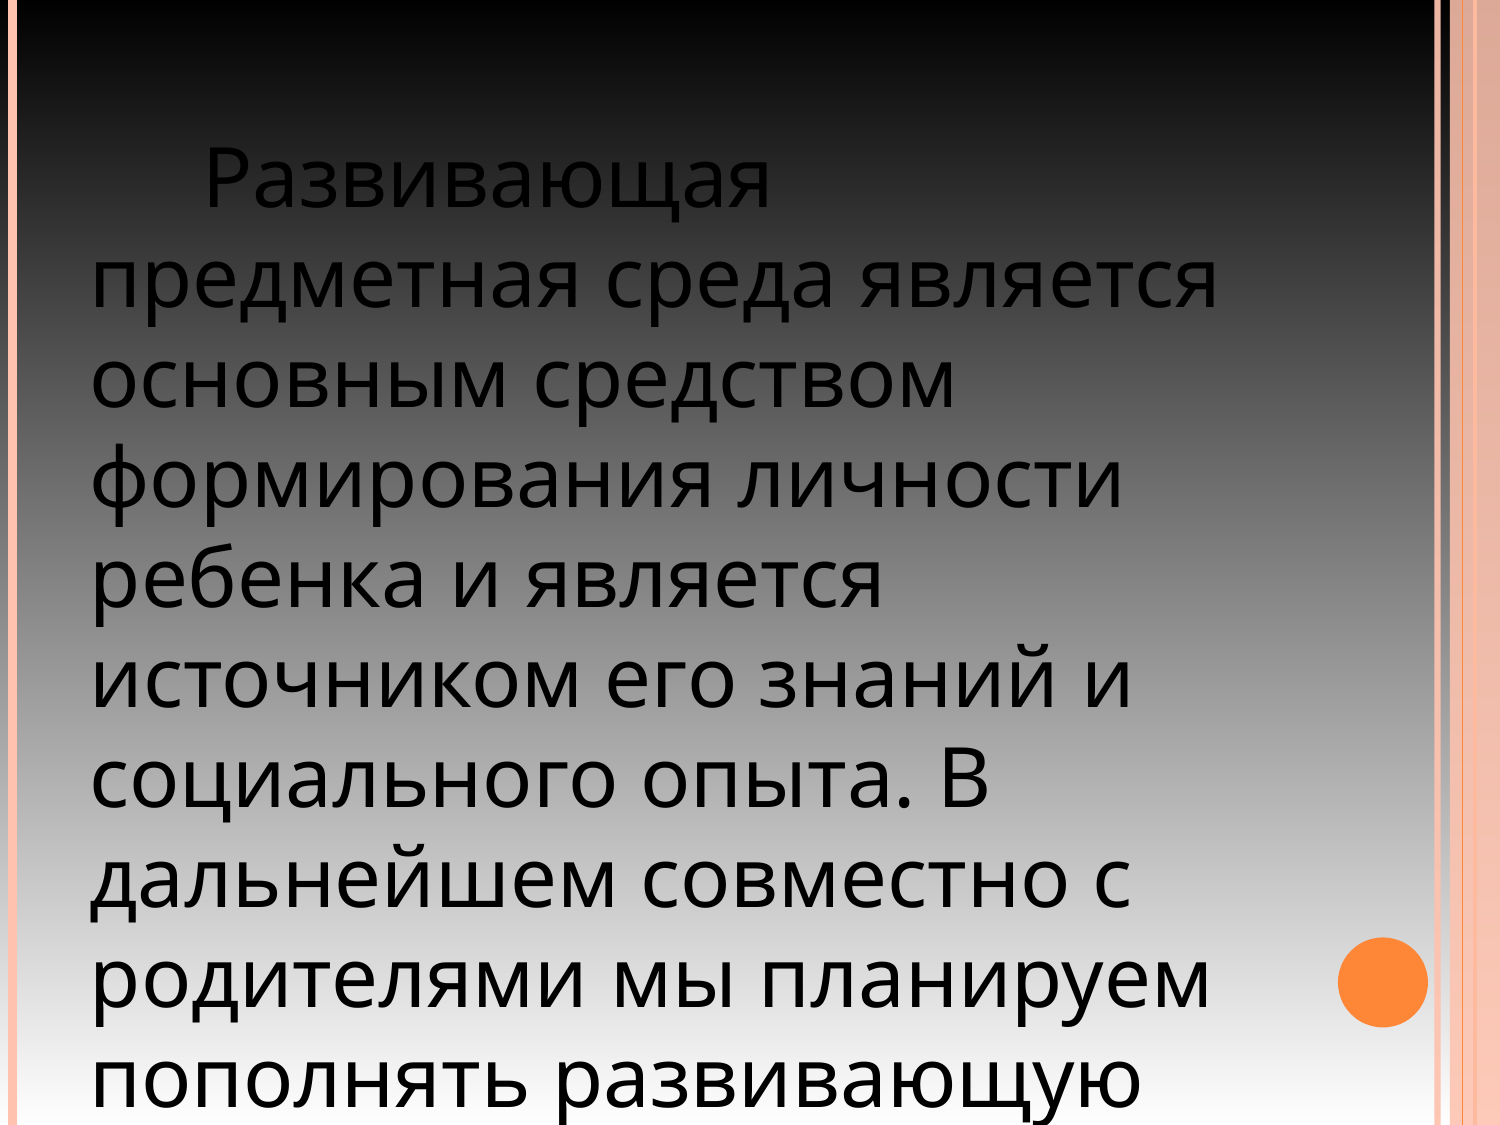

# Развивающая предметная среда является основным средством формирования личности ребенка и является источником его знаний и социального опыта. В дальнейшем совместно с родителями мы планируем пополнять развивающую среду в соответствии с возрастными особенностями развития детей.